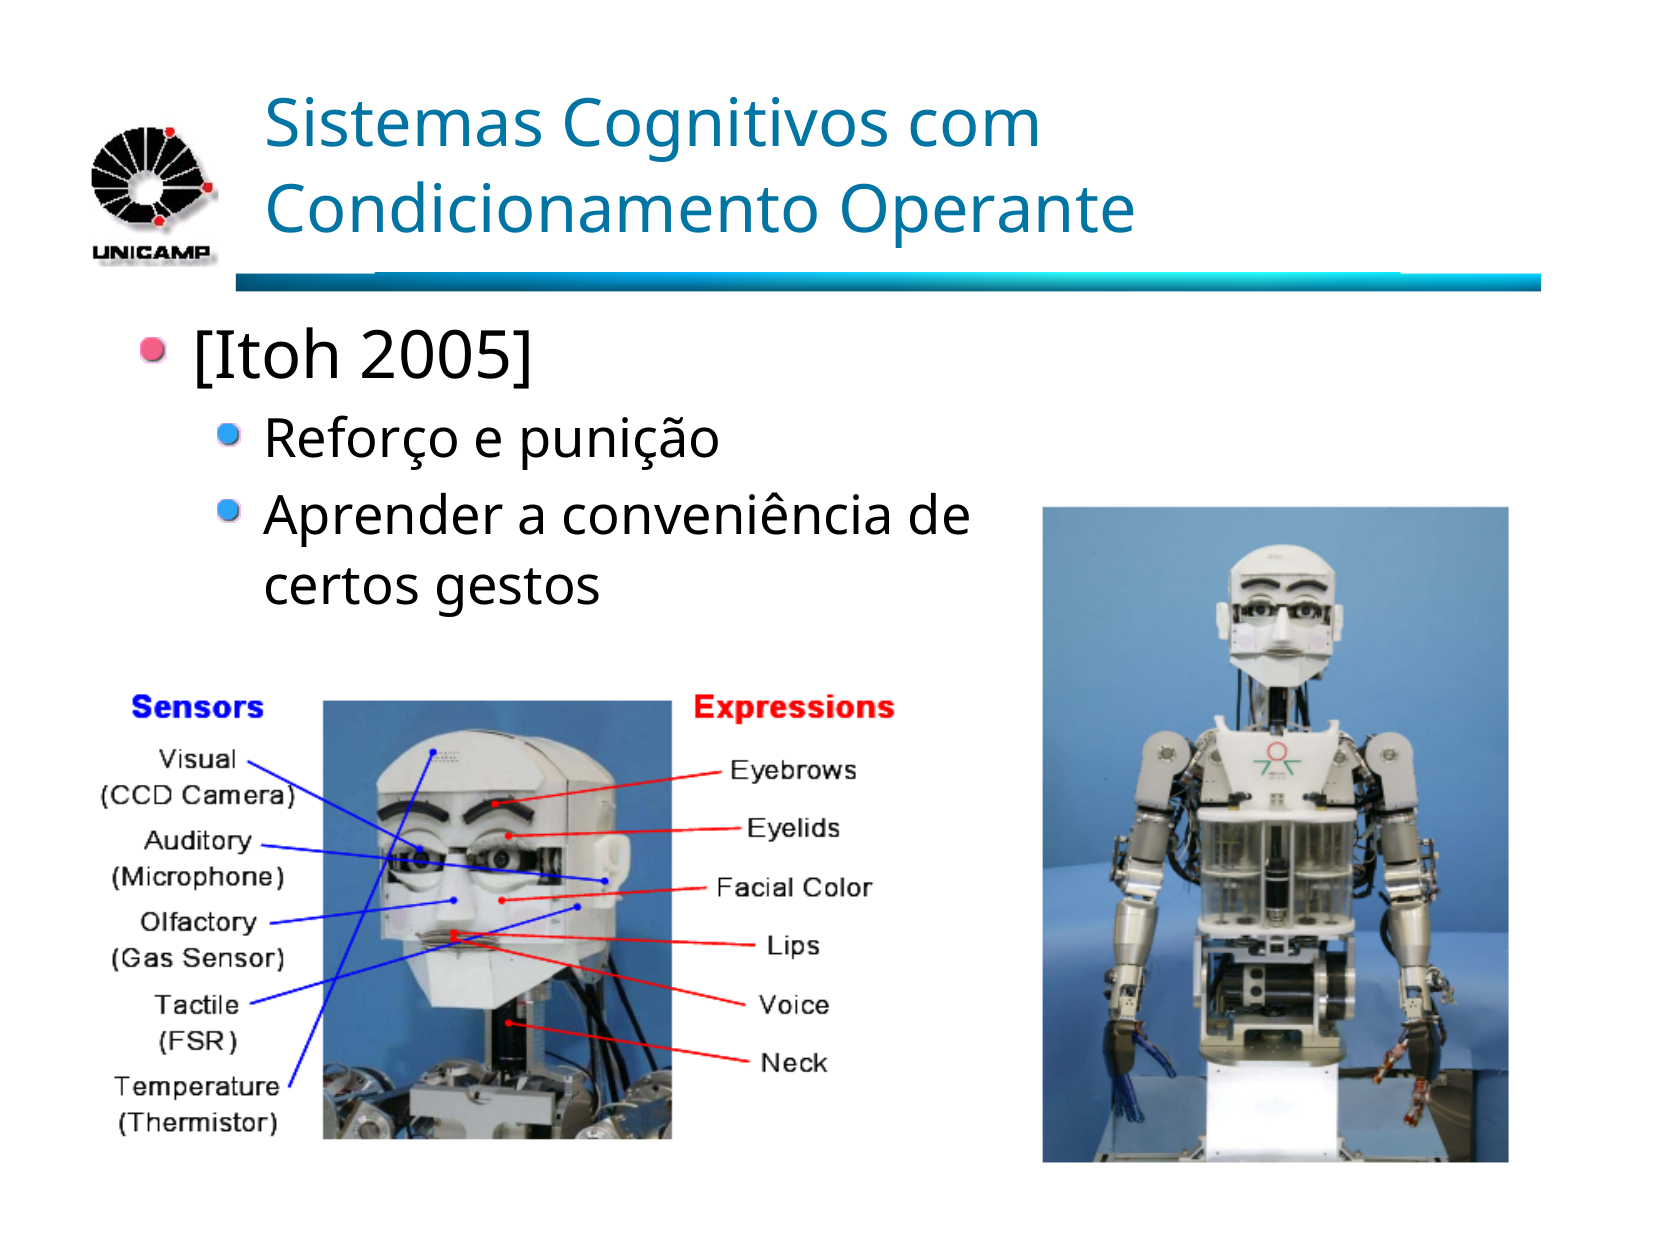

# Sistemas Cognitivos com Condicionamento Operante
[Itoh 2005]
Reforço e punição
Aprender a conveniência de
certos gestos